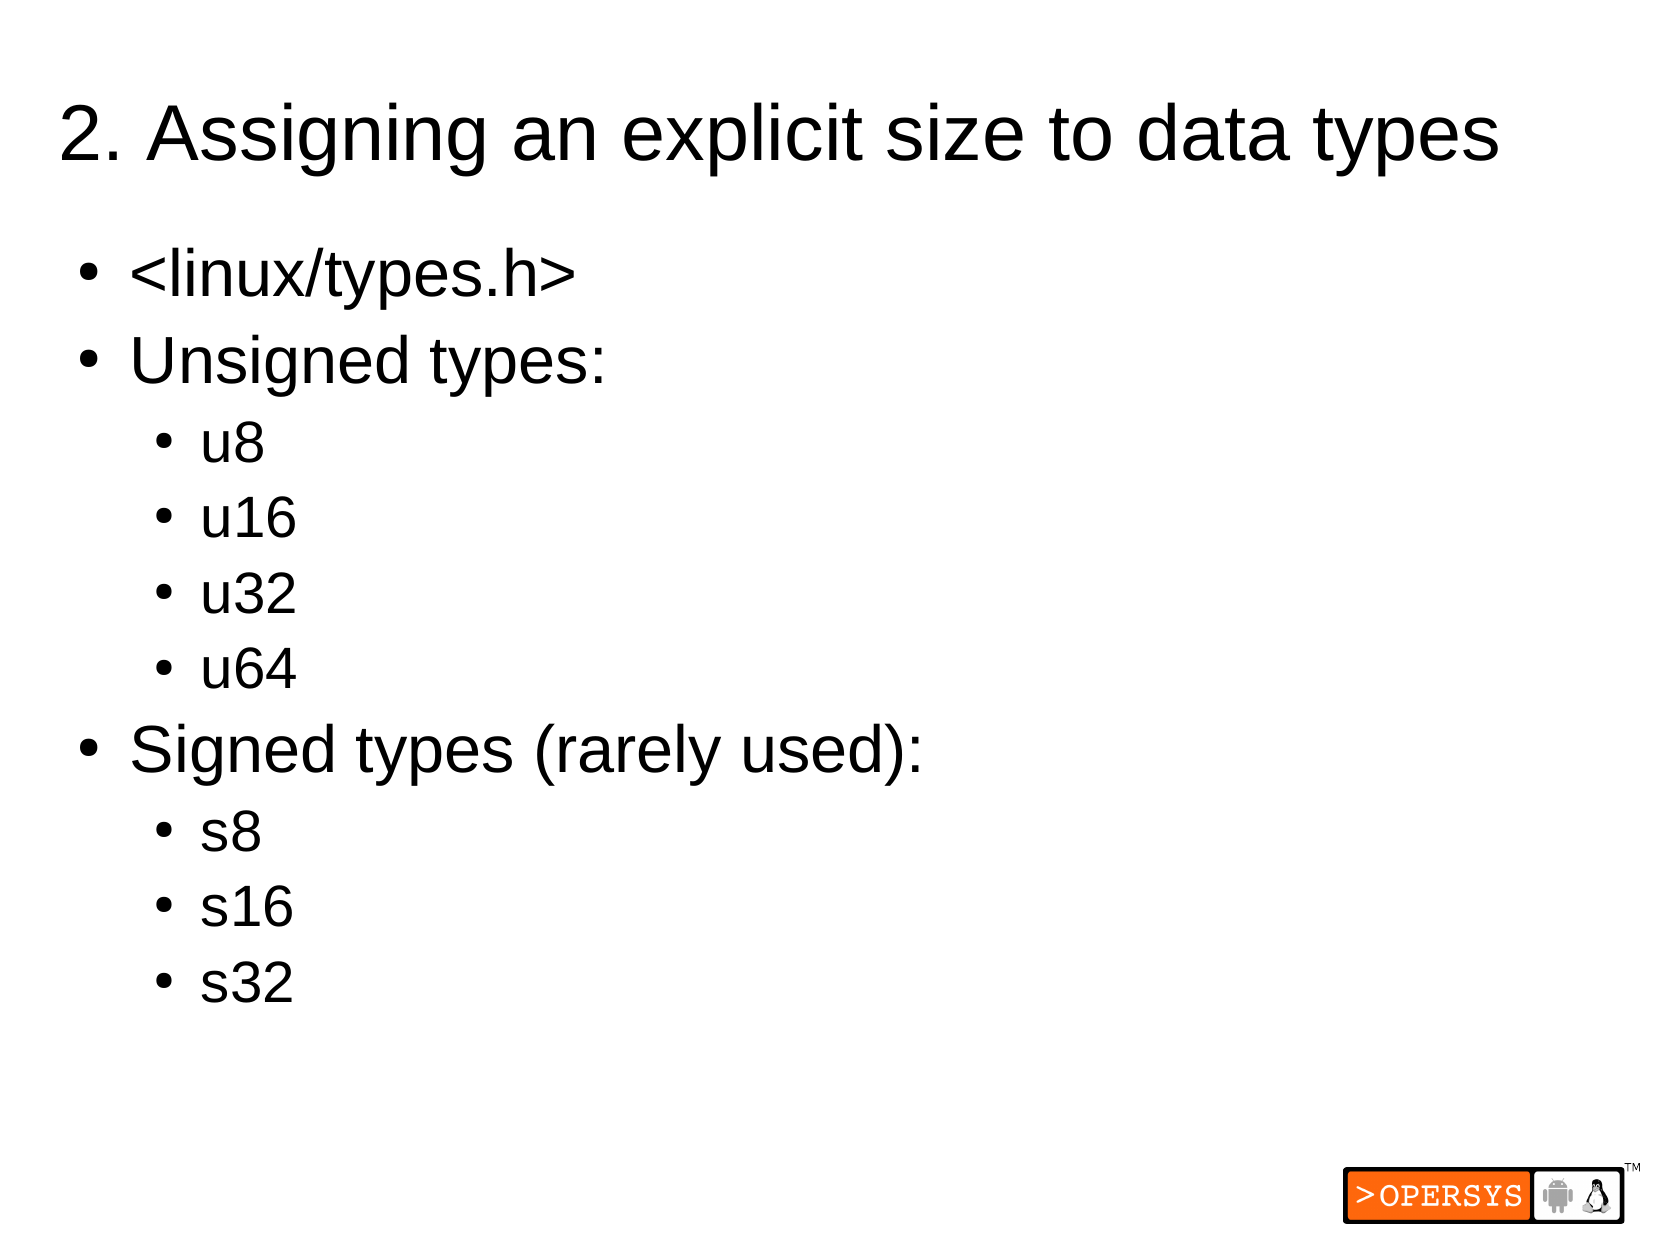

# 2. Assigning an explicit size to data types
<linux/types.h>
Unsigned types:
u8
u16
u32
u64
Signed types (rarely used):
s8
s16
s32